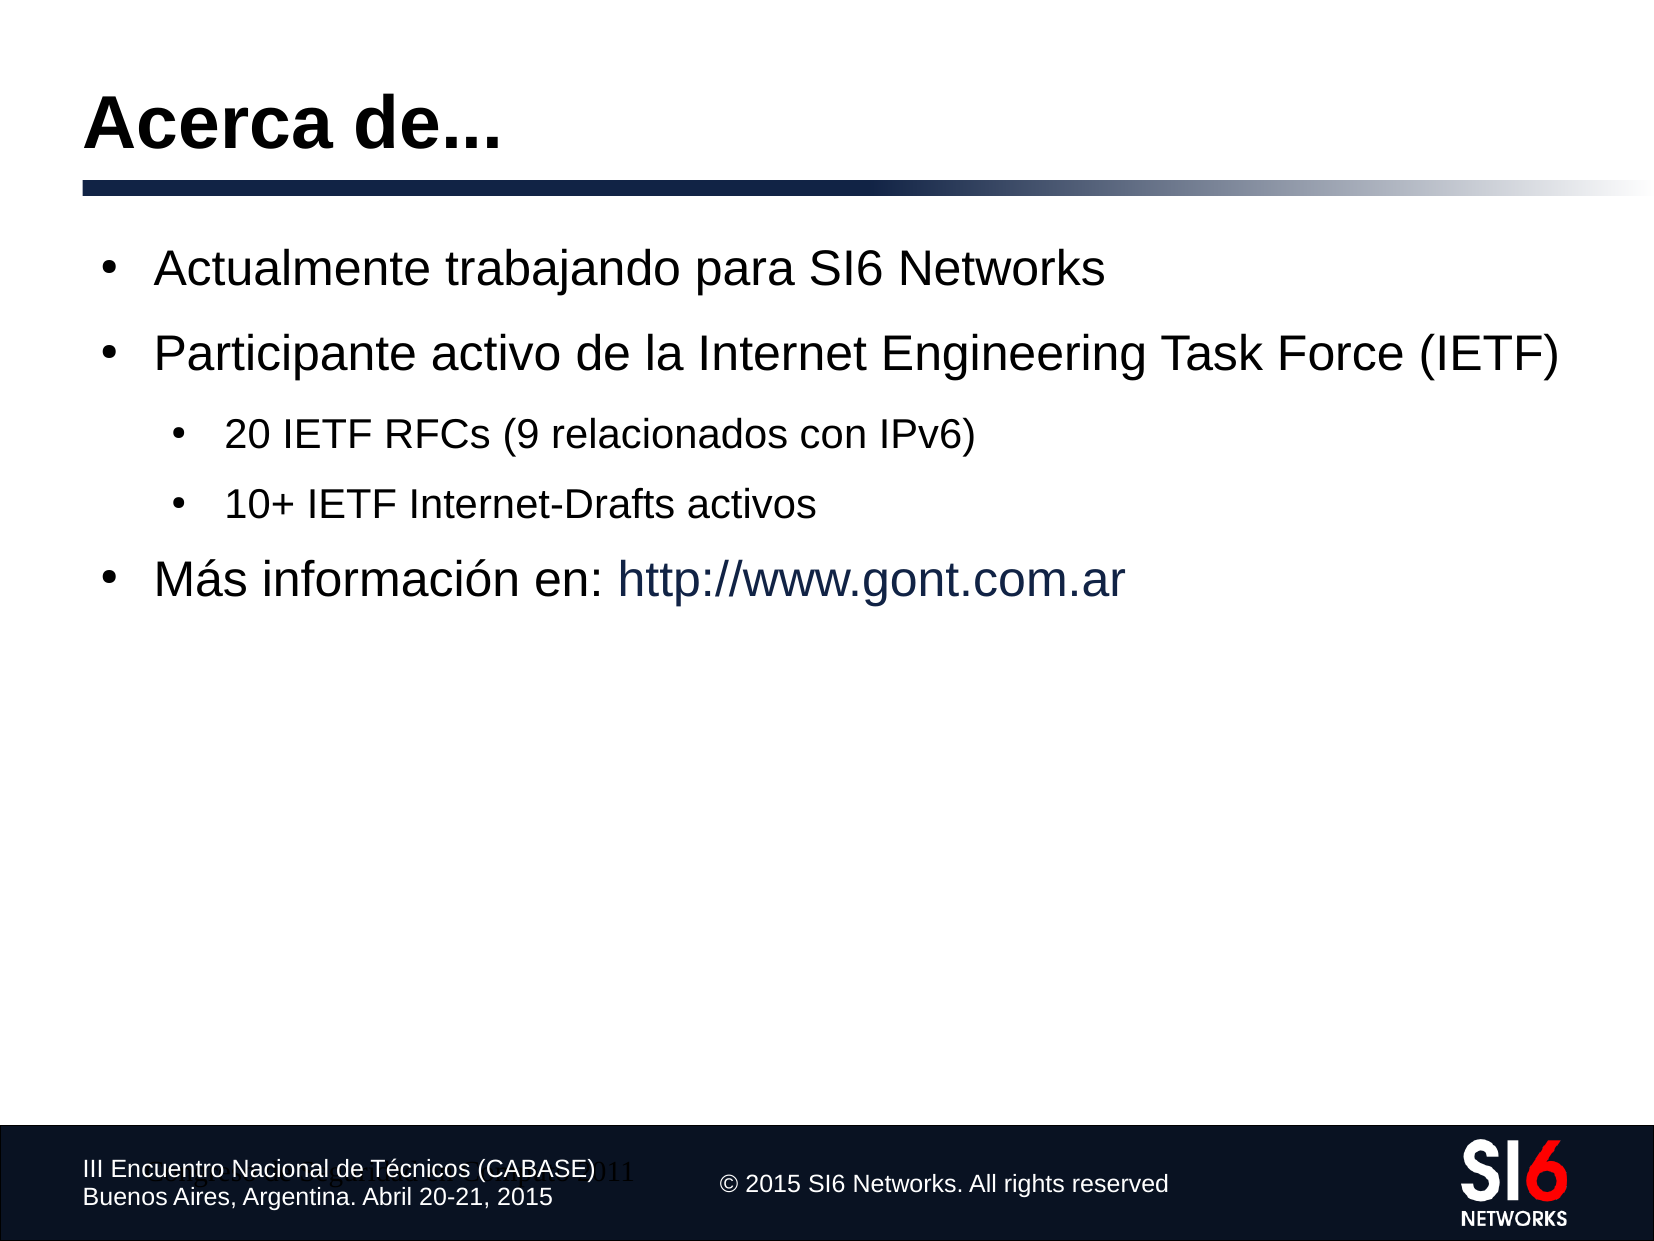

# Acerca de...
Actualmente trabajando para SI6 Networks
Participante activo de la Internet Engineering Task Force (IETF)
20 IETF RFCs (9 relacionados con IPv6)
10+ IETF Internet-Drafts activos
Más información en: http://www.gont.com.ar
Congreso de Seguridad en Computo 2011